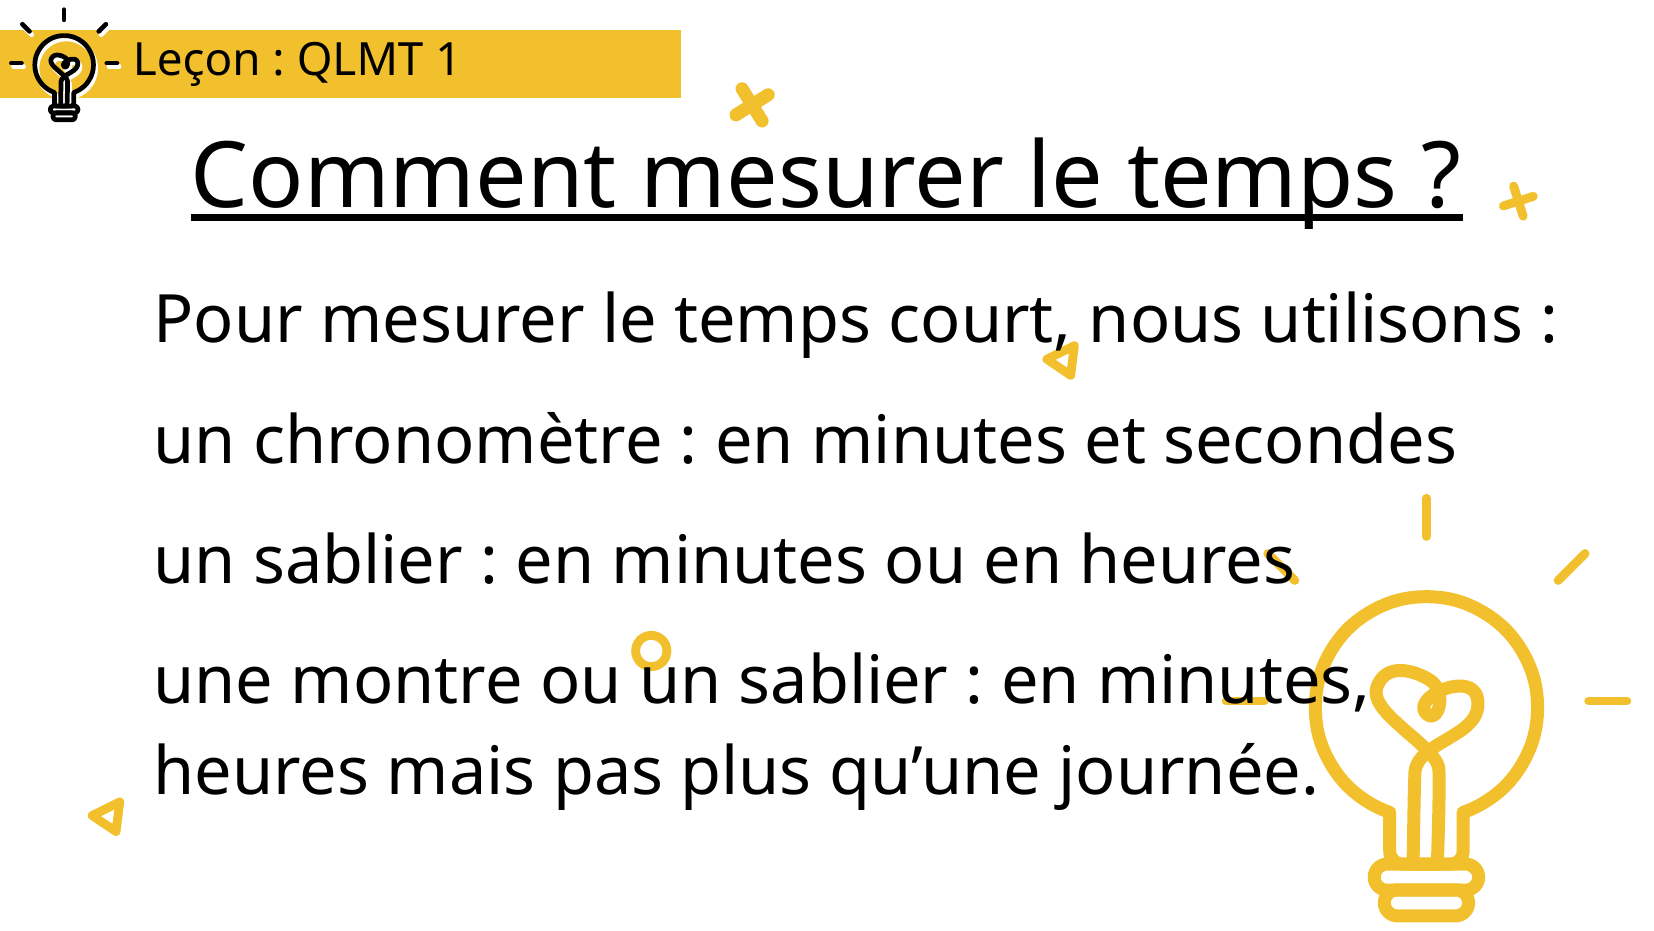

Leçon : QLMT 1
# Comment mesurer le temps ?
Pour mesurer le temps court, nous utilisons :
un chronomètre : en minutes et secondes
un sablier : en minutes ou en heures
une montre ou un sablier : en minutes, heures mais pas plus qu’une journée.